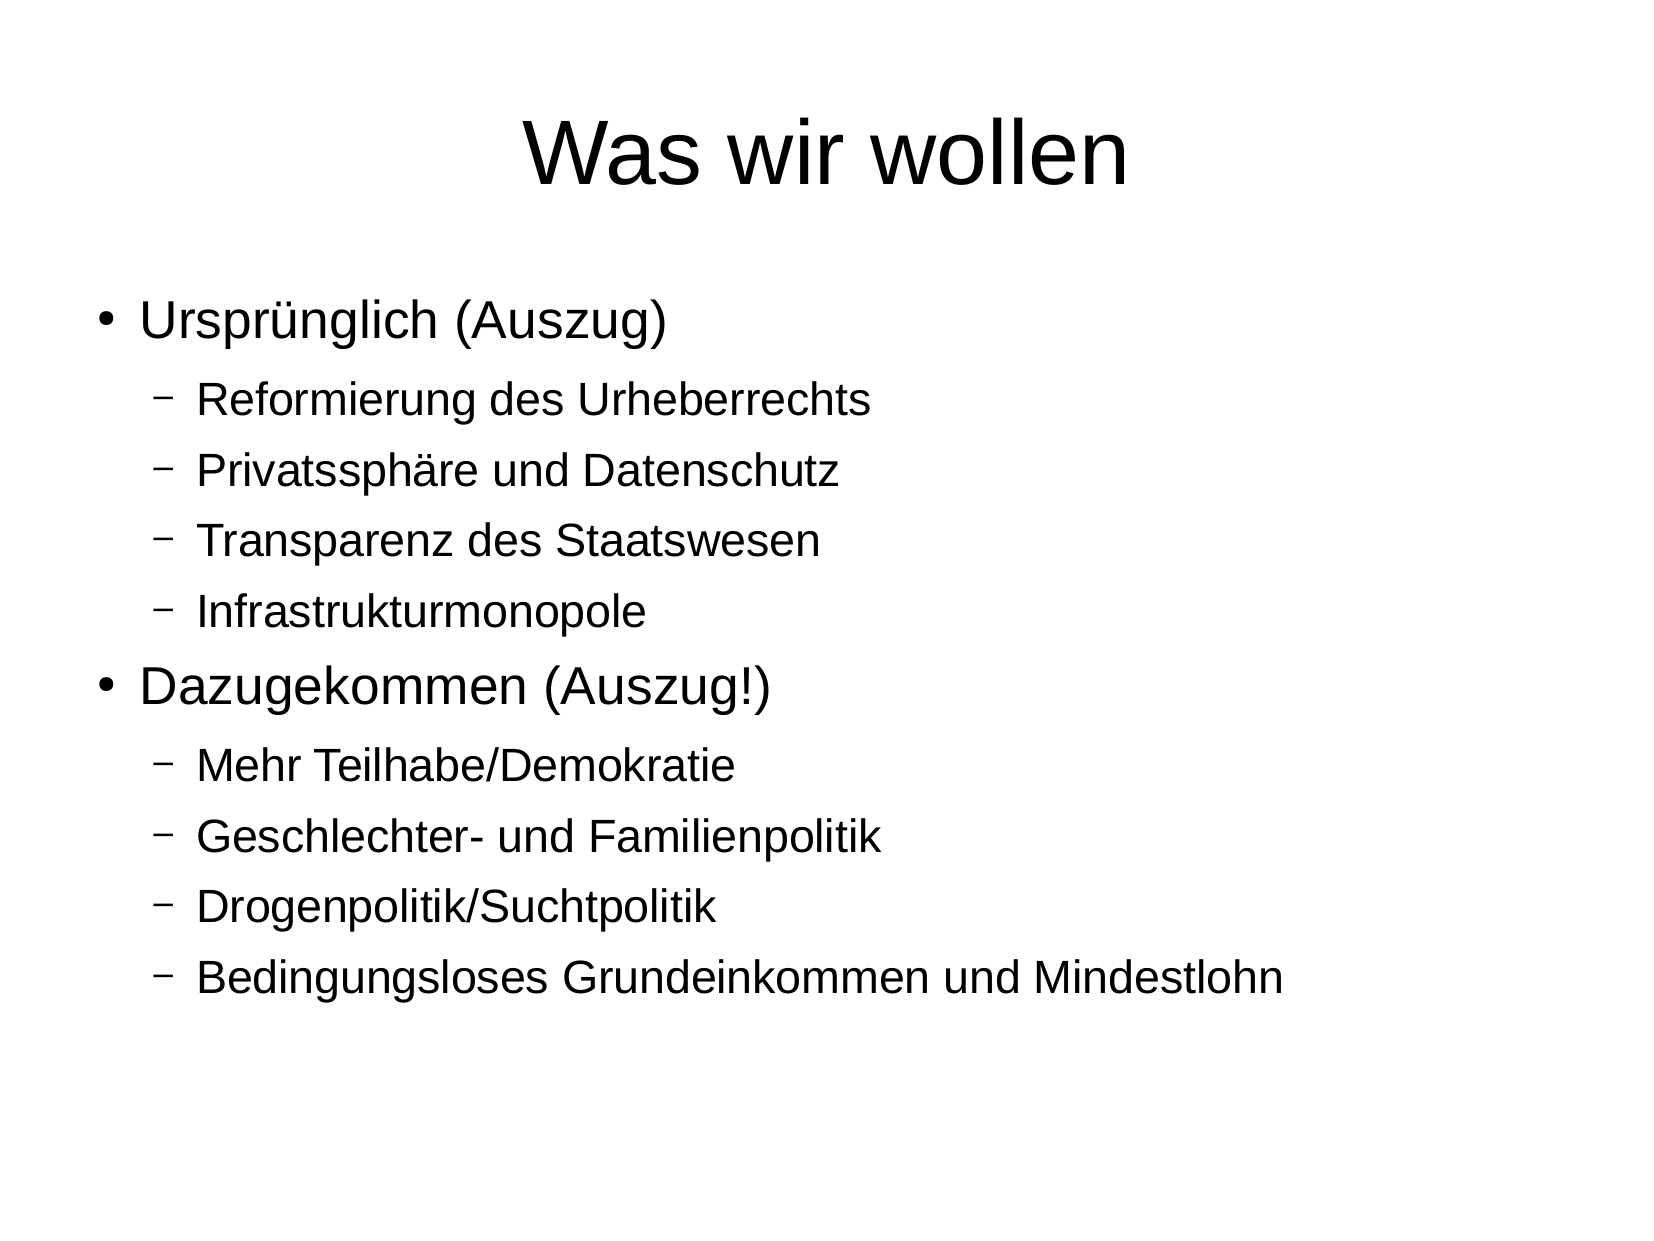

# Was wir wollen
Ursprünglich (Auszug)
Reformierung des Urheberrechts
Privatssphäre und Datenschutz
Transparenz des Staatswesen
Infrastrukturmonopole
Dazugekommen (Auszug!)
Mehr Teilhabe/Demokratie
Geschlechter- und Familienpolitik
Drogenpolitik/Suchtpolitik
Bedingungsloses Grundeinkommen und Mindestlohn